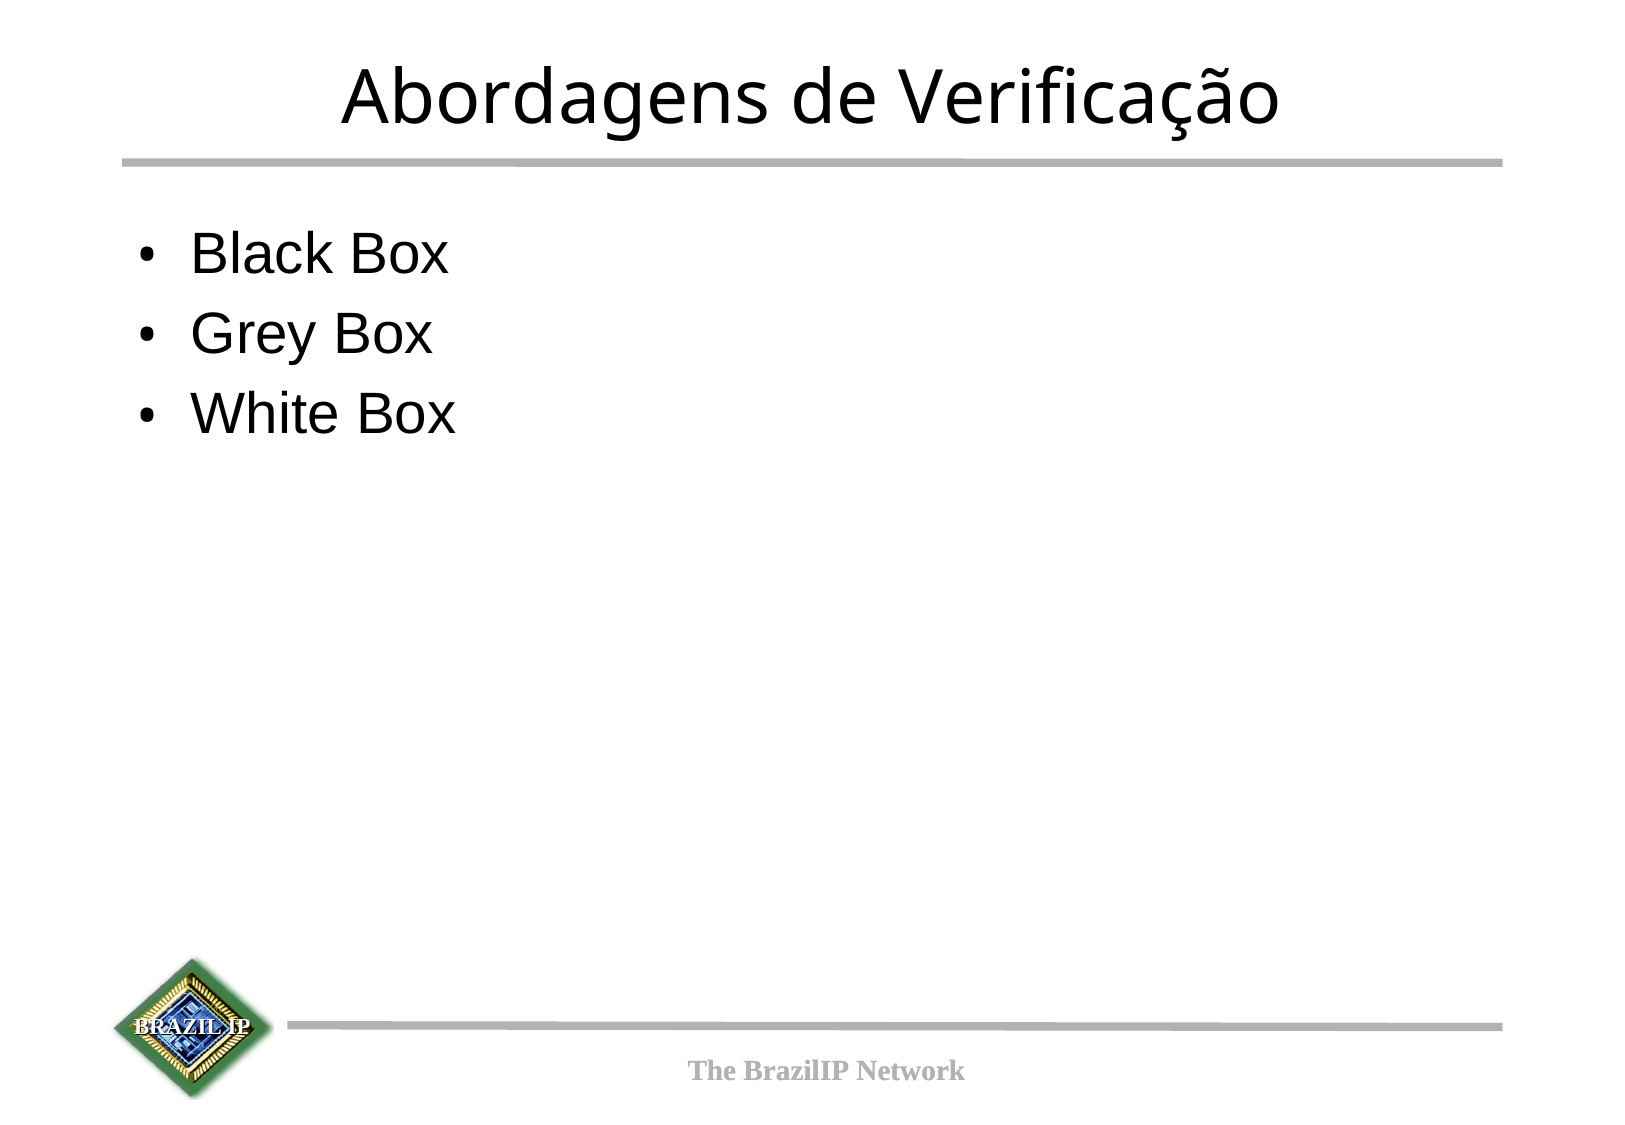

# Abordagens de Verificação
Black Box
Grey Box
White Box